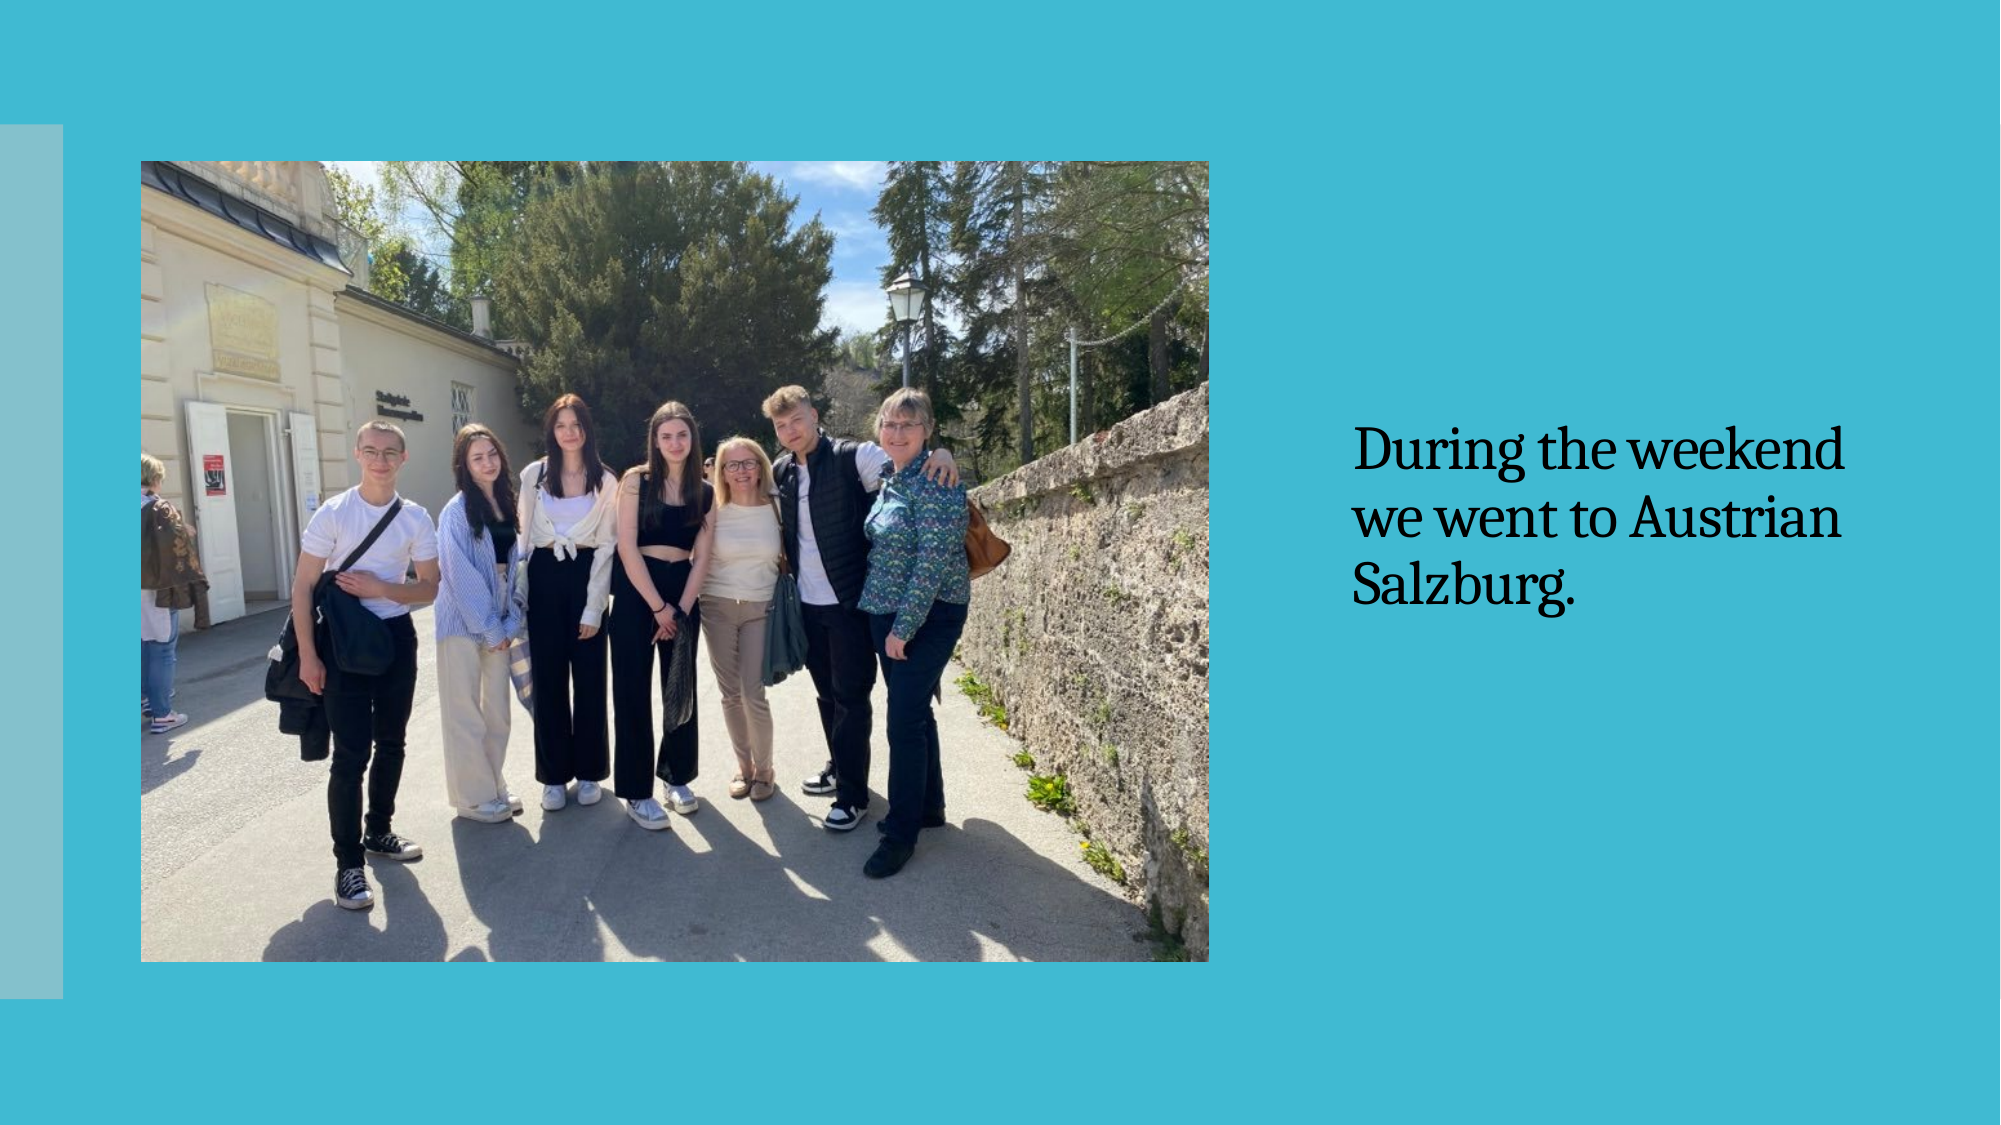

# During the weekend we went to Austrian Salzburg.